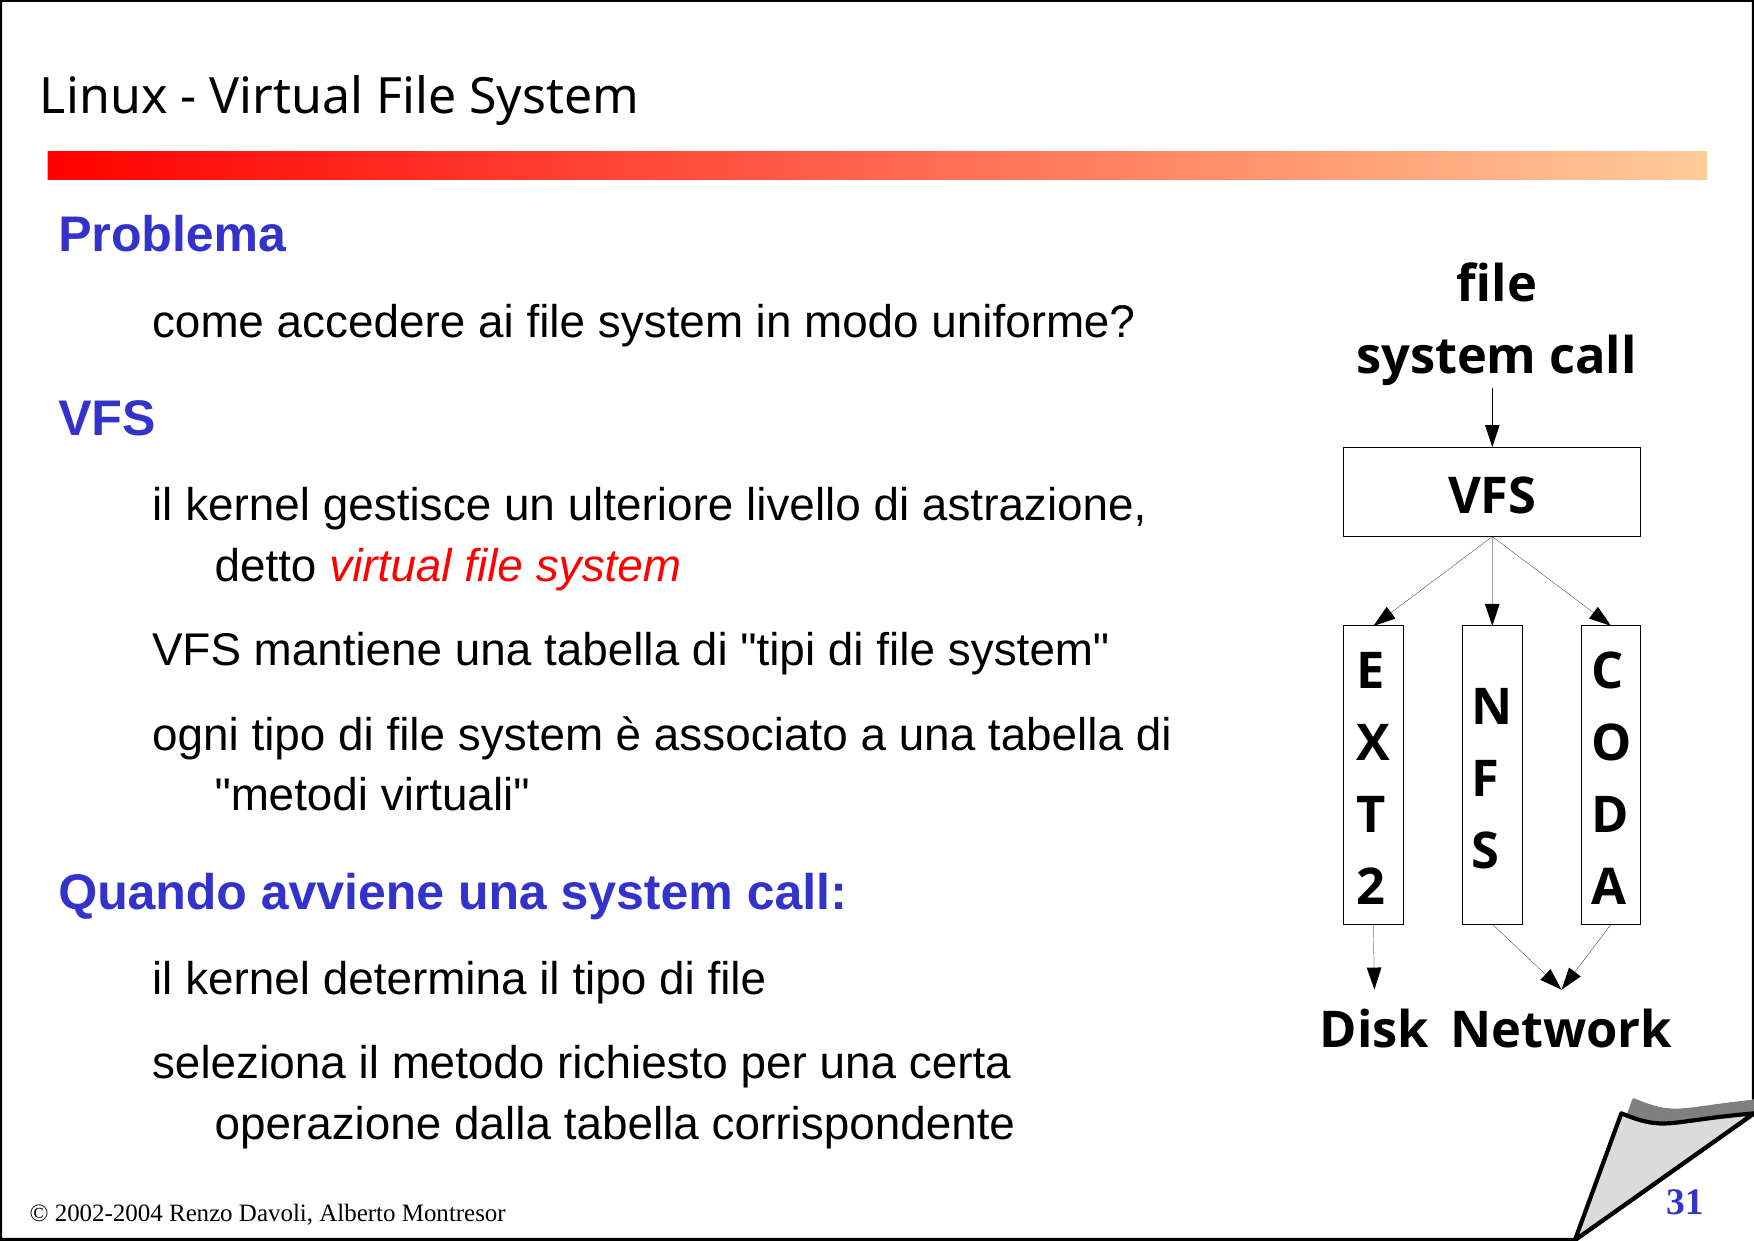

# Linux - Virtual File System
Problema
come accedere ai file system in modo uniforme?
VFS
il kernel gestisce un ulteriore livello di astrazione, detto virtual file system
VFS mantiene una tabella di "tipi di file system"
ogni tipo di file system è associato a una tabella di "metodi virtuali"
Quando avviene una system call:
il kernel determina il tipo di file
seleziona il metodo richiesto per una certa operazione dalla tabella corrispondente
file
system call
VFS
E
X
T
2
N
F
S
C
O
D
A
Disk
Network